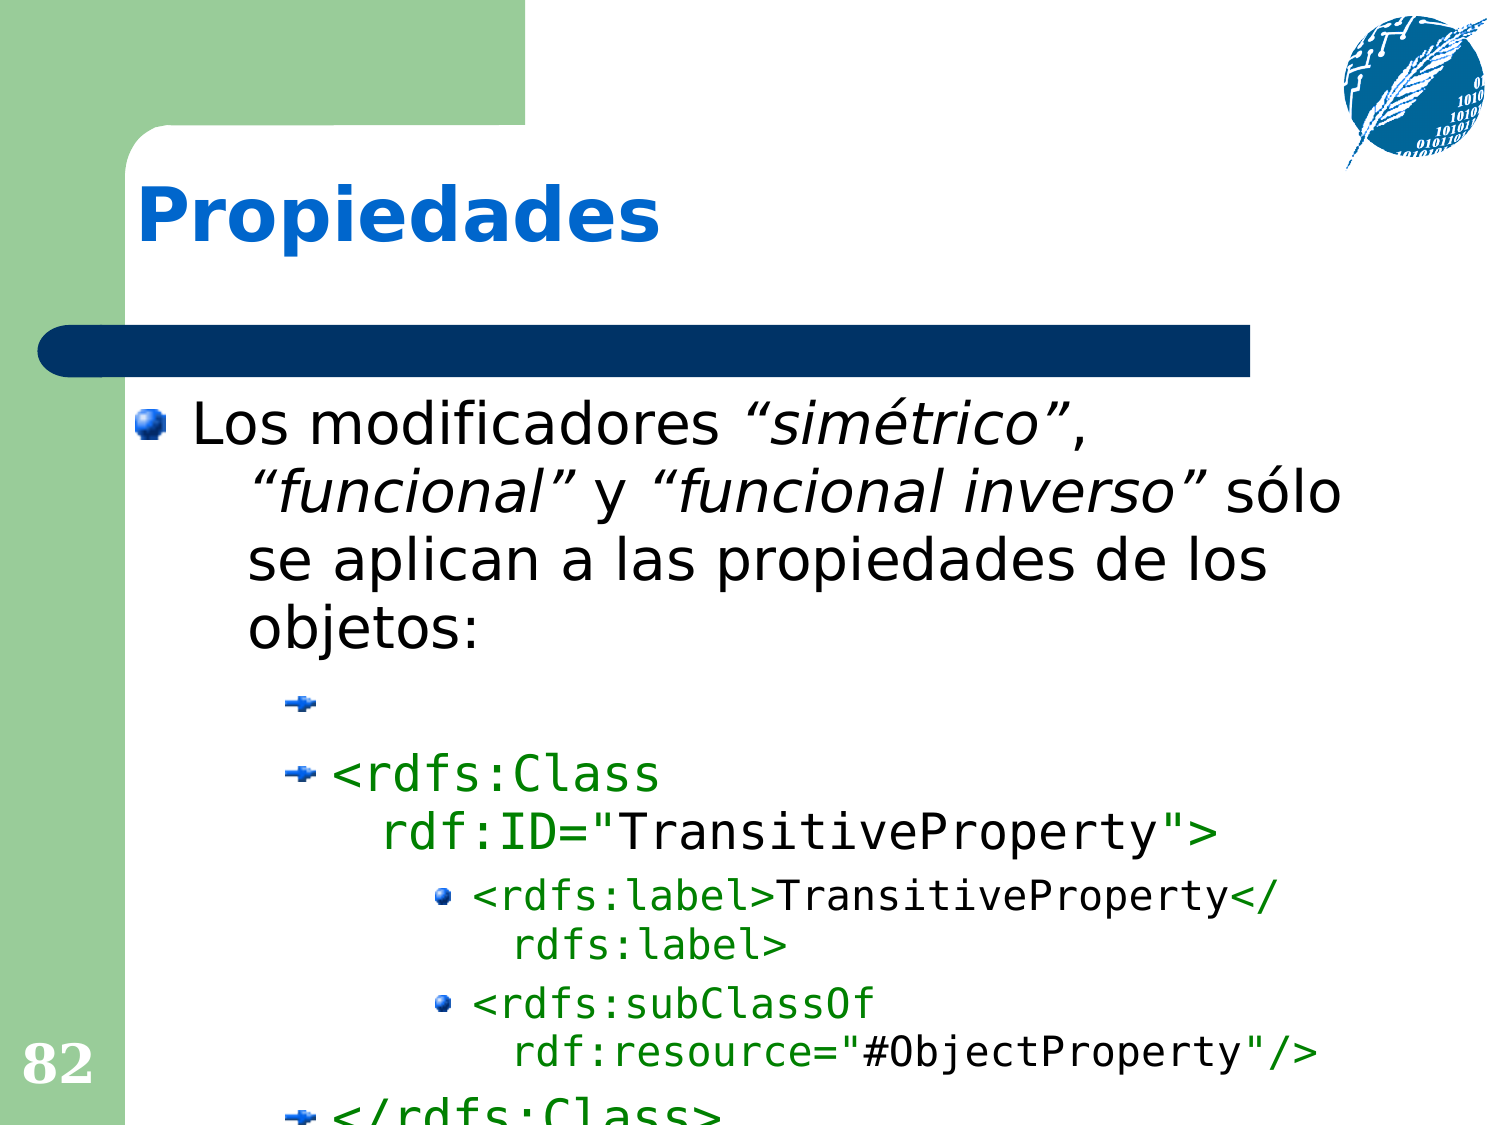

# Propiedades
Los modificadores “simétrico”, “funcional” y “funcional inverso” sólo se aplican a las propiedades de los objetos:
<rdfs:Class rdf:ID="TransitiveProperty">
<rdfs:label>TransitiveProperty</rdfs:label>
<rdfs:subClassOf rdf:resource="#ObjectProperty"/>
</rdfs:Class>
82